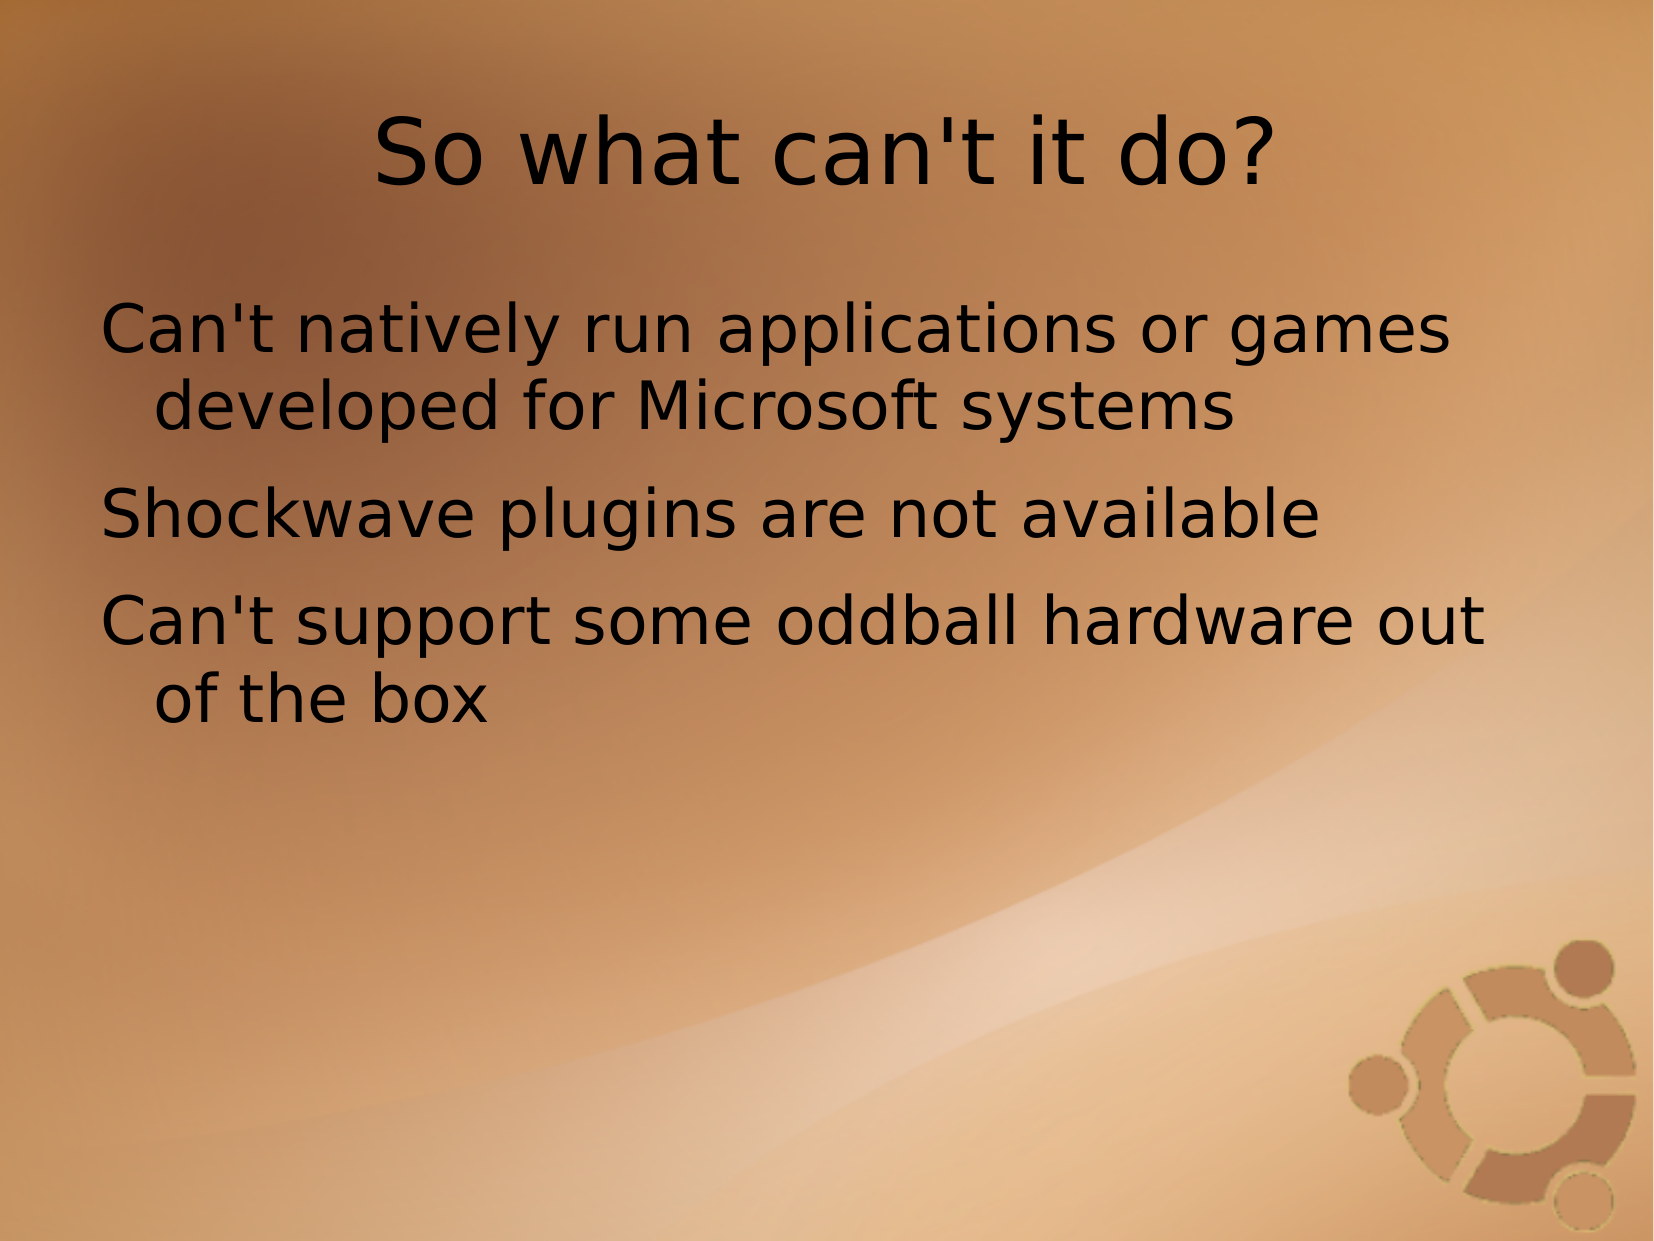

# So what can't it do?
Can't natively run applications or games developed for Microsoft systems
Shockwave plugins are not available
Can't support some oddball hardware out of the box